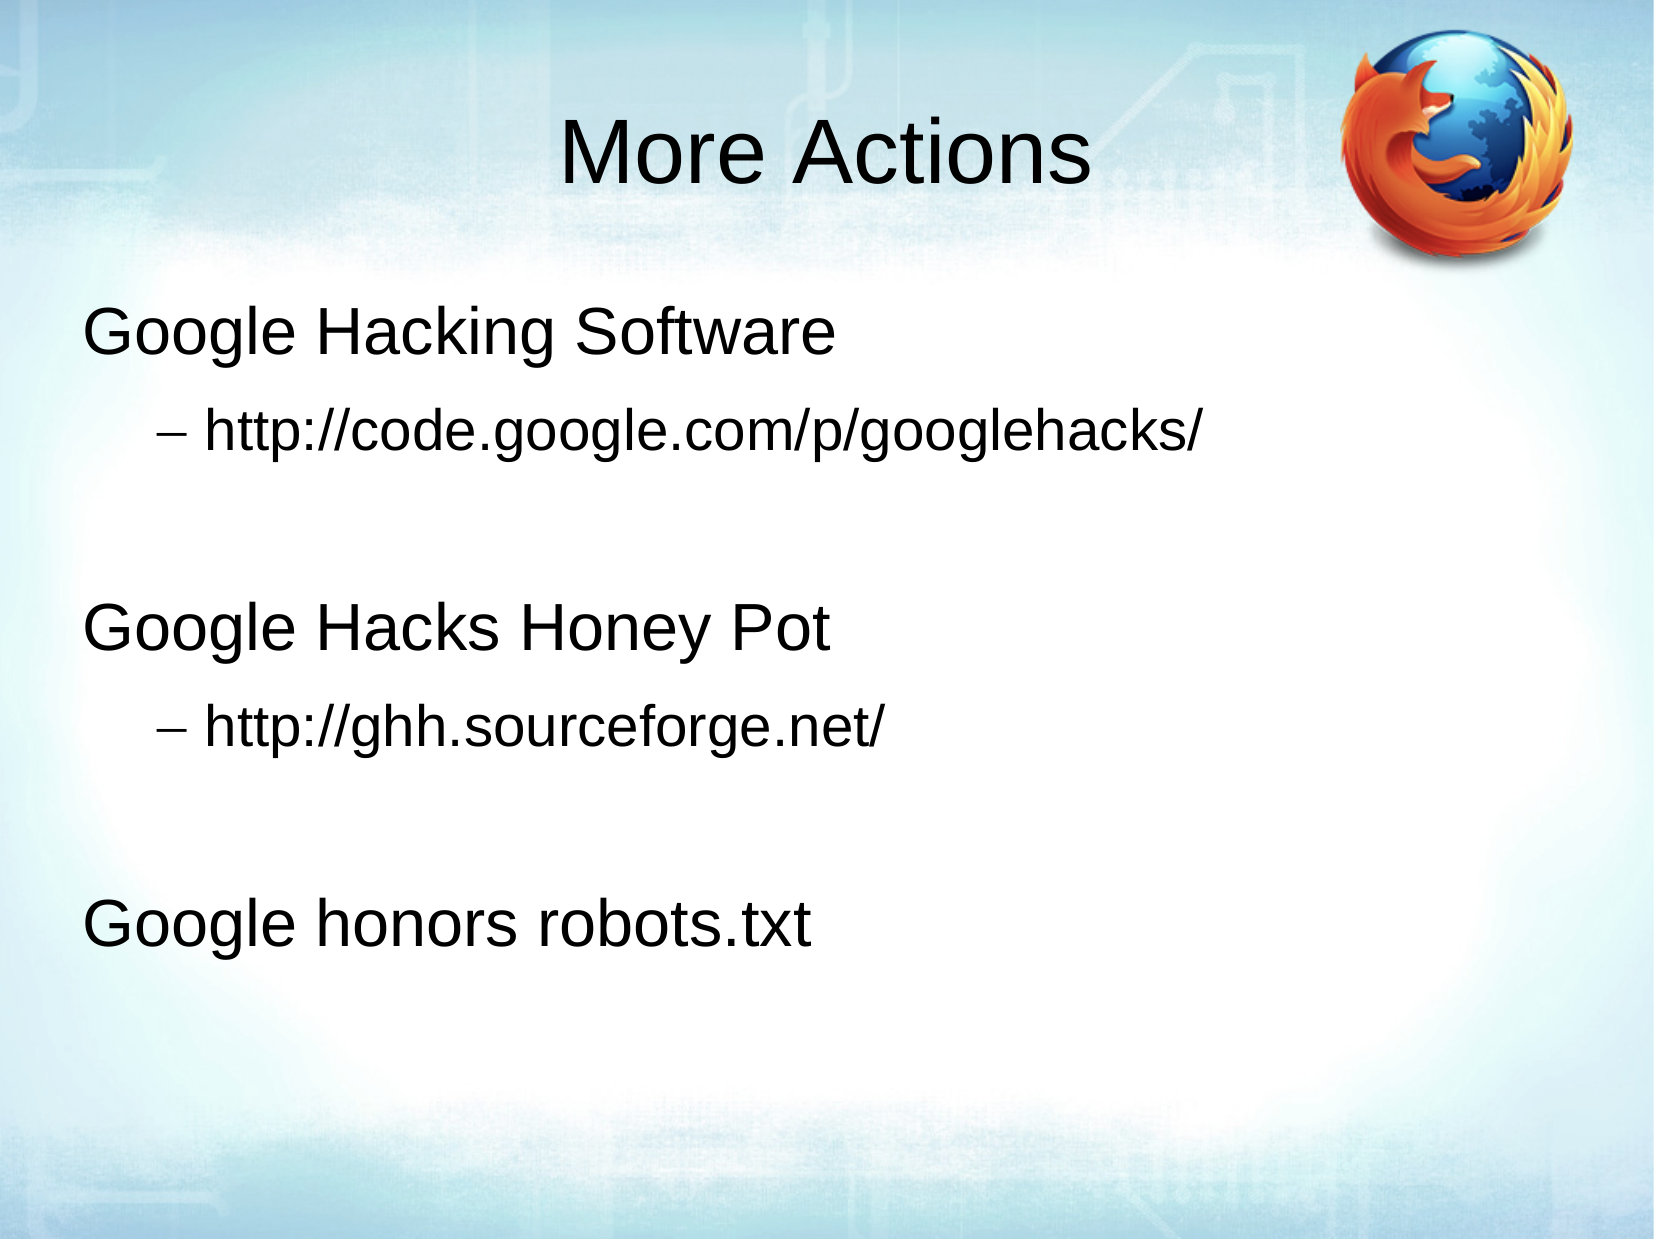

# More Actions
Google Hacking Software
http://code.google.com/p/googlehacks/
Google Hacks Honey Pot
http://ghh.sourceforge.net/
Google honors robots.txt